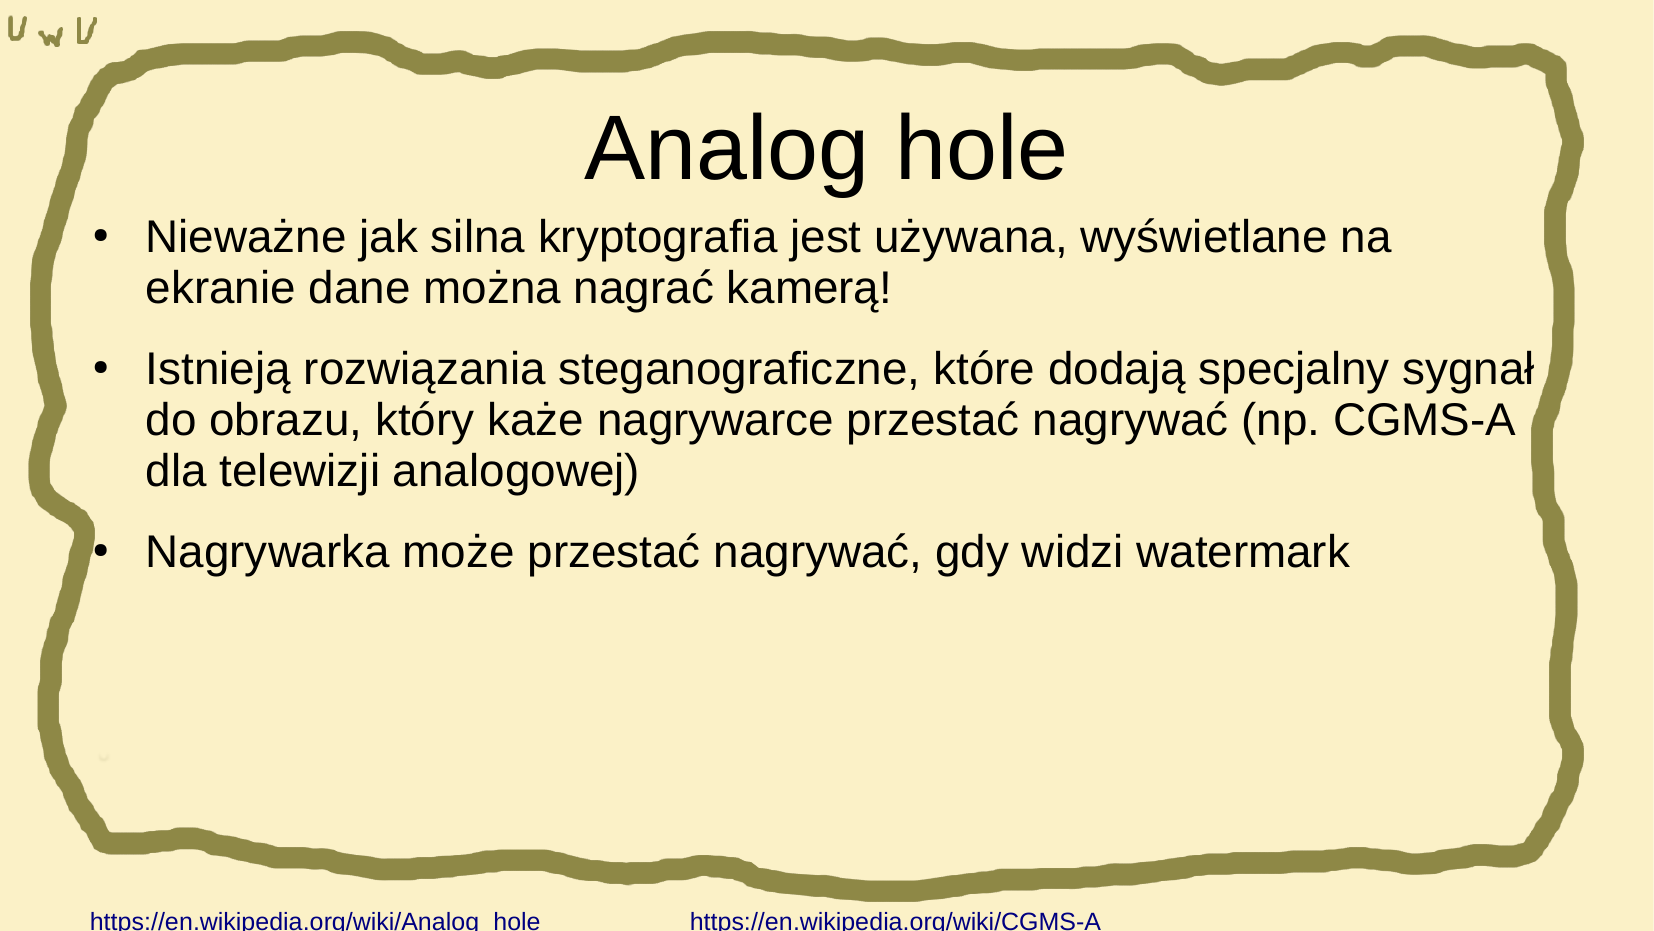

# Analog hole
Nieważne jak silna kryptografia jest używana, wyświetlane na ekranie dane można nagrać kamerą!
Istnieją rozwiązania steganograficzne, które dodają specjalny sygnał do obrazu, który każe nagrywarce przestać nagrywać (np. CGMS-A dla telewizji analogowej)
Nagrywarka może przestać nagrywać, gdy widzi watermark
https://en.wikipedia.org/wiki/CGMS-A
https://en.wikipedia.org/wiki/Analog_hole